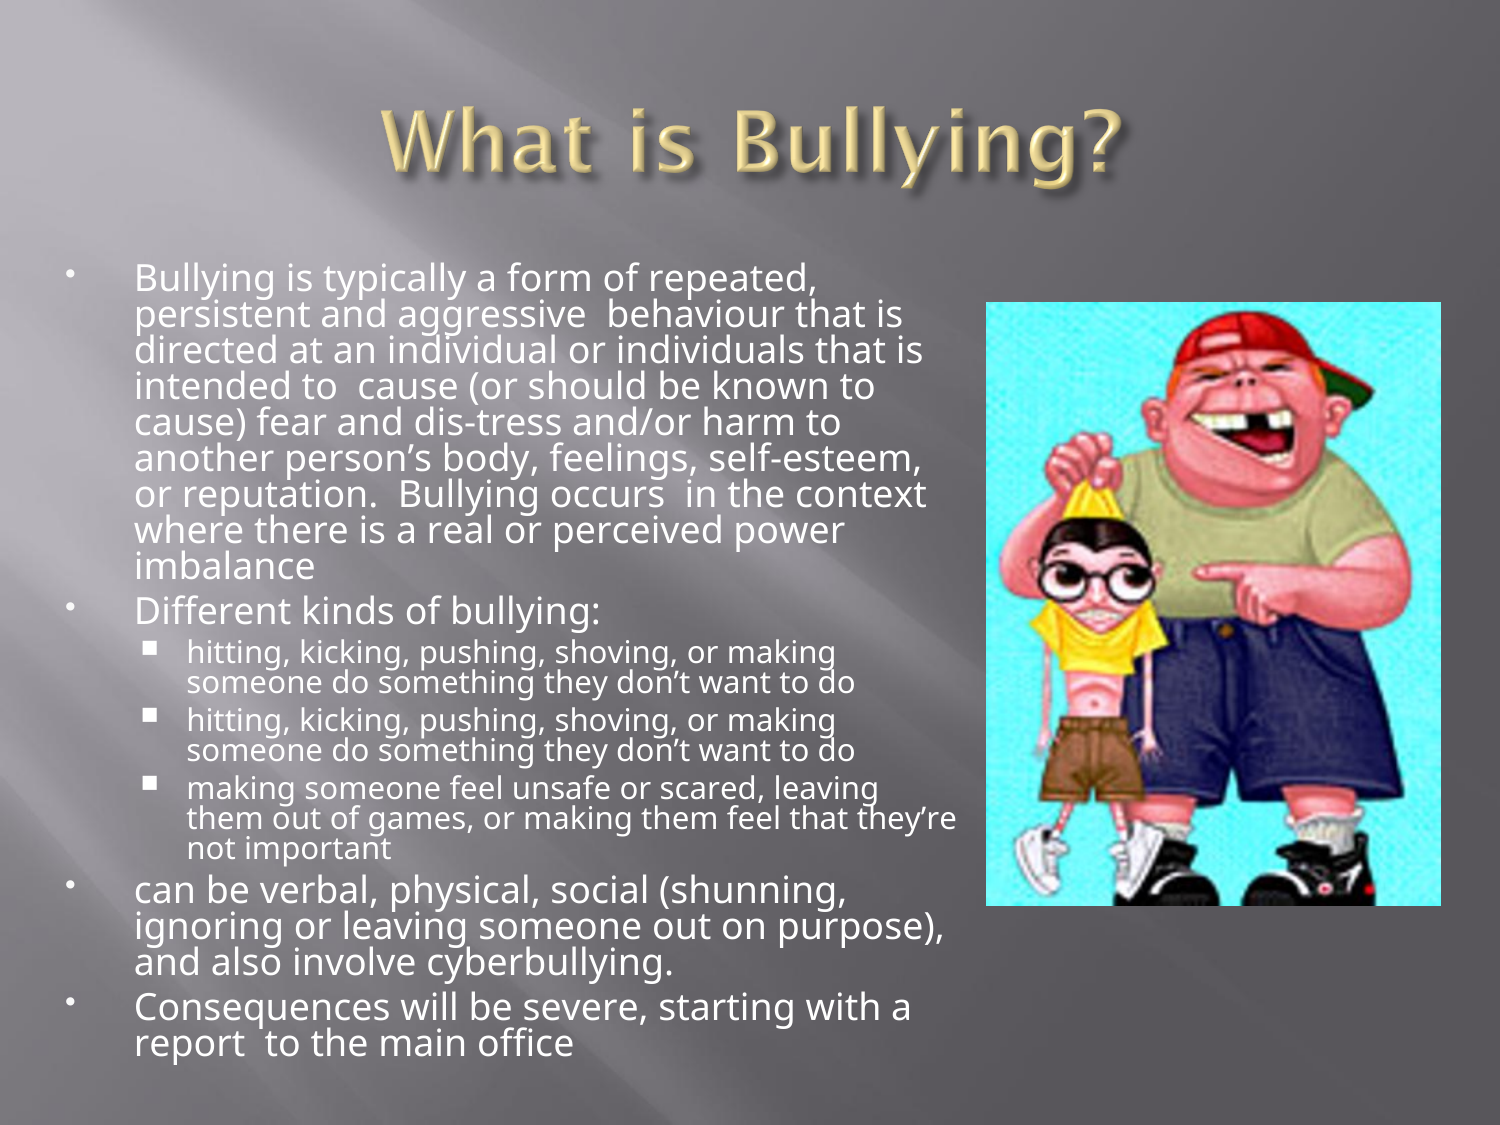

# Bullying is typically a form of repeated, persistent and aggressive behaviour that is directed at an individual or individuals that is intended to cause (or should be known to cause) fear and dis-tress and/or harm to another person’s body, feelings, self-esteem, or reputation. Bullying occurs in the context where there is a real or perceived power imbalance
Different kinds of bullying:
hitting, kicking, pushing, shoving, or making someone do something they don’t want to do
hitting, kicking, pushing, shoving, or making someone do something they don’t want to do
making someone feel unsafe or scared, leaving them out of games, or making them feel that they’re not important
can be verbal, physical, social (shunning, ignoring or leaving someone out on purpose), and also involve cyberbullying.
Consequences will be severe, starting with a report to the main office